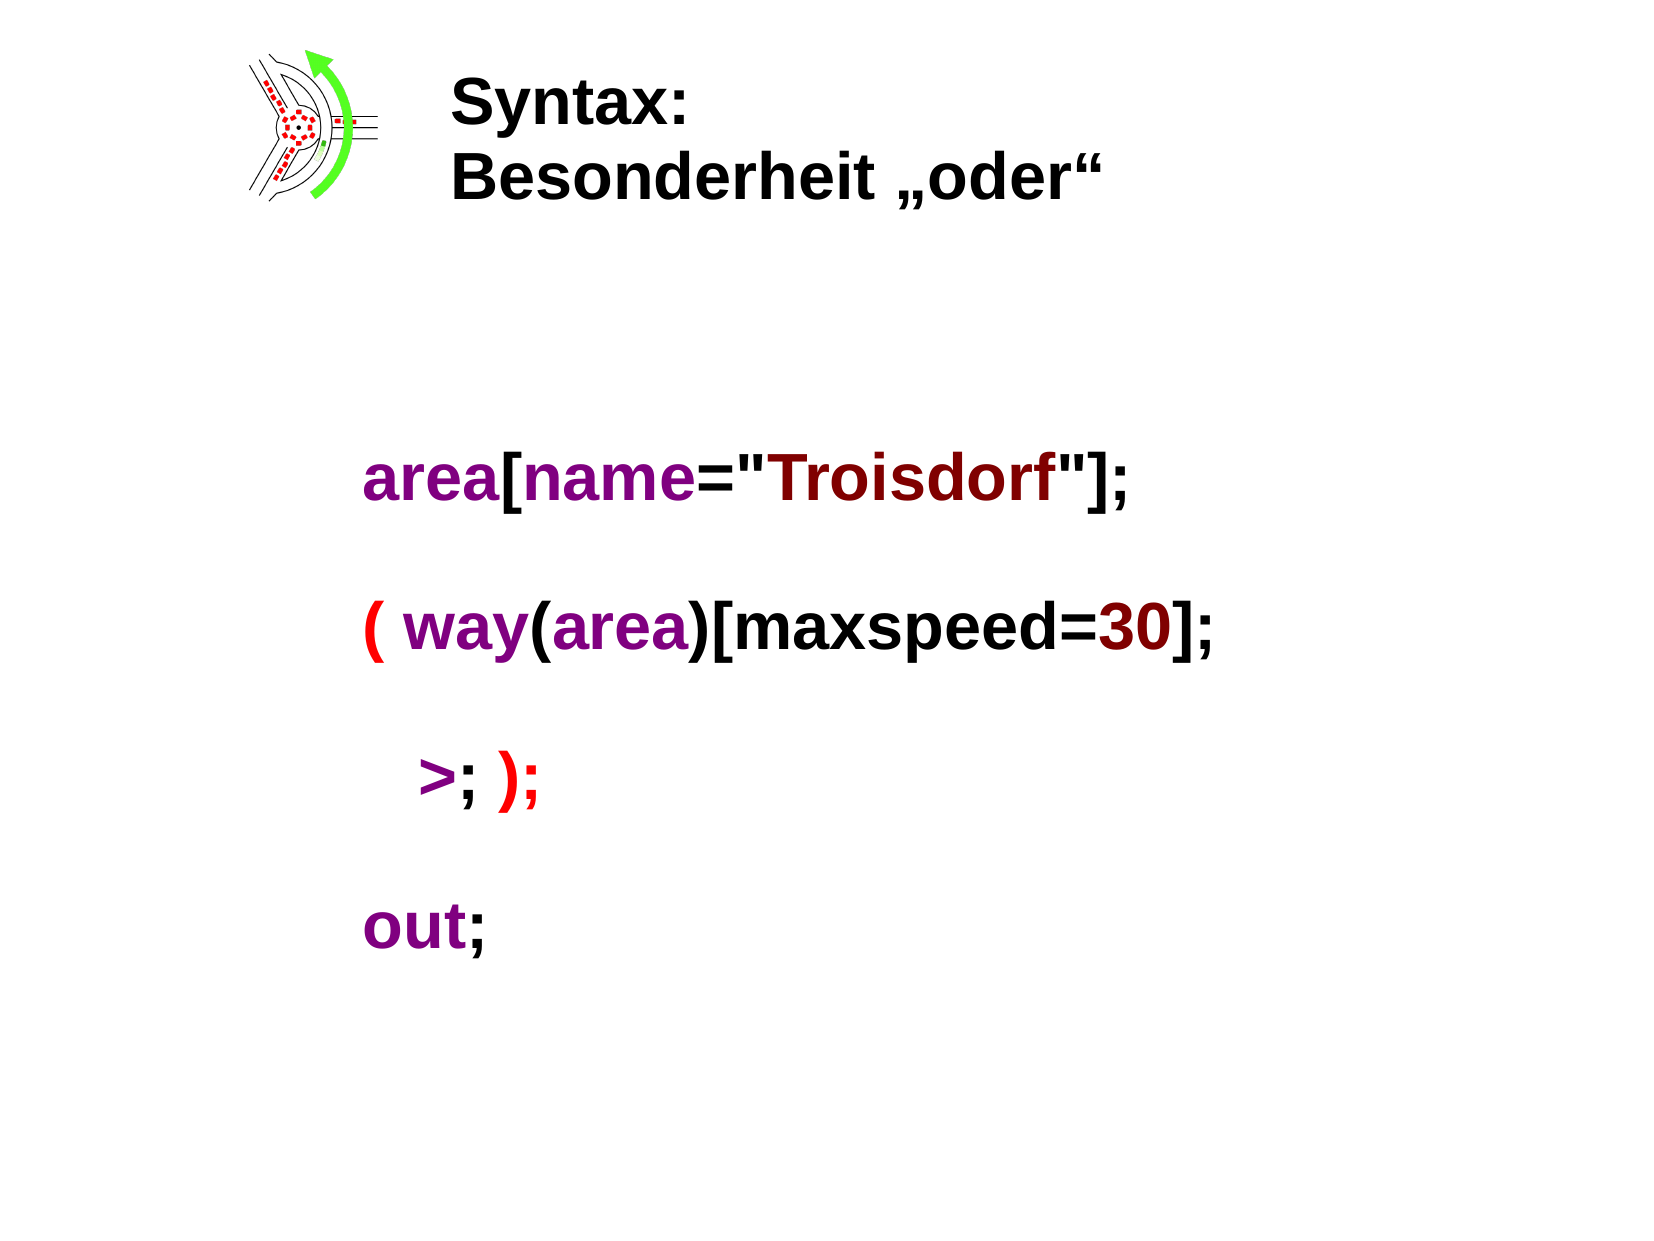

Syntax:
Besonderheit „oder“
area[name="Troisdorf"];
( way(area)[maxspeed=30];
 >; );
out;